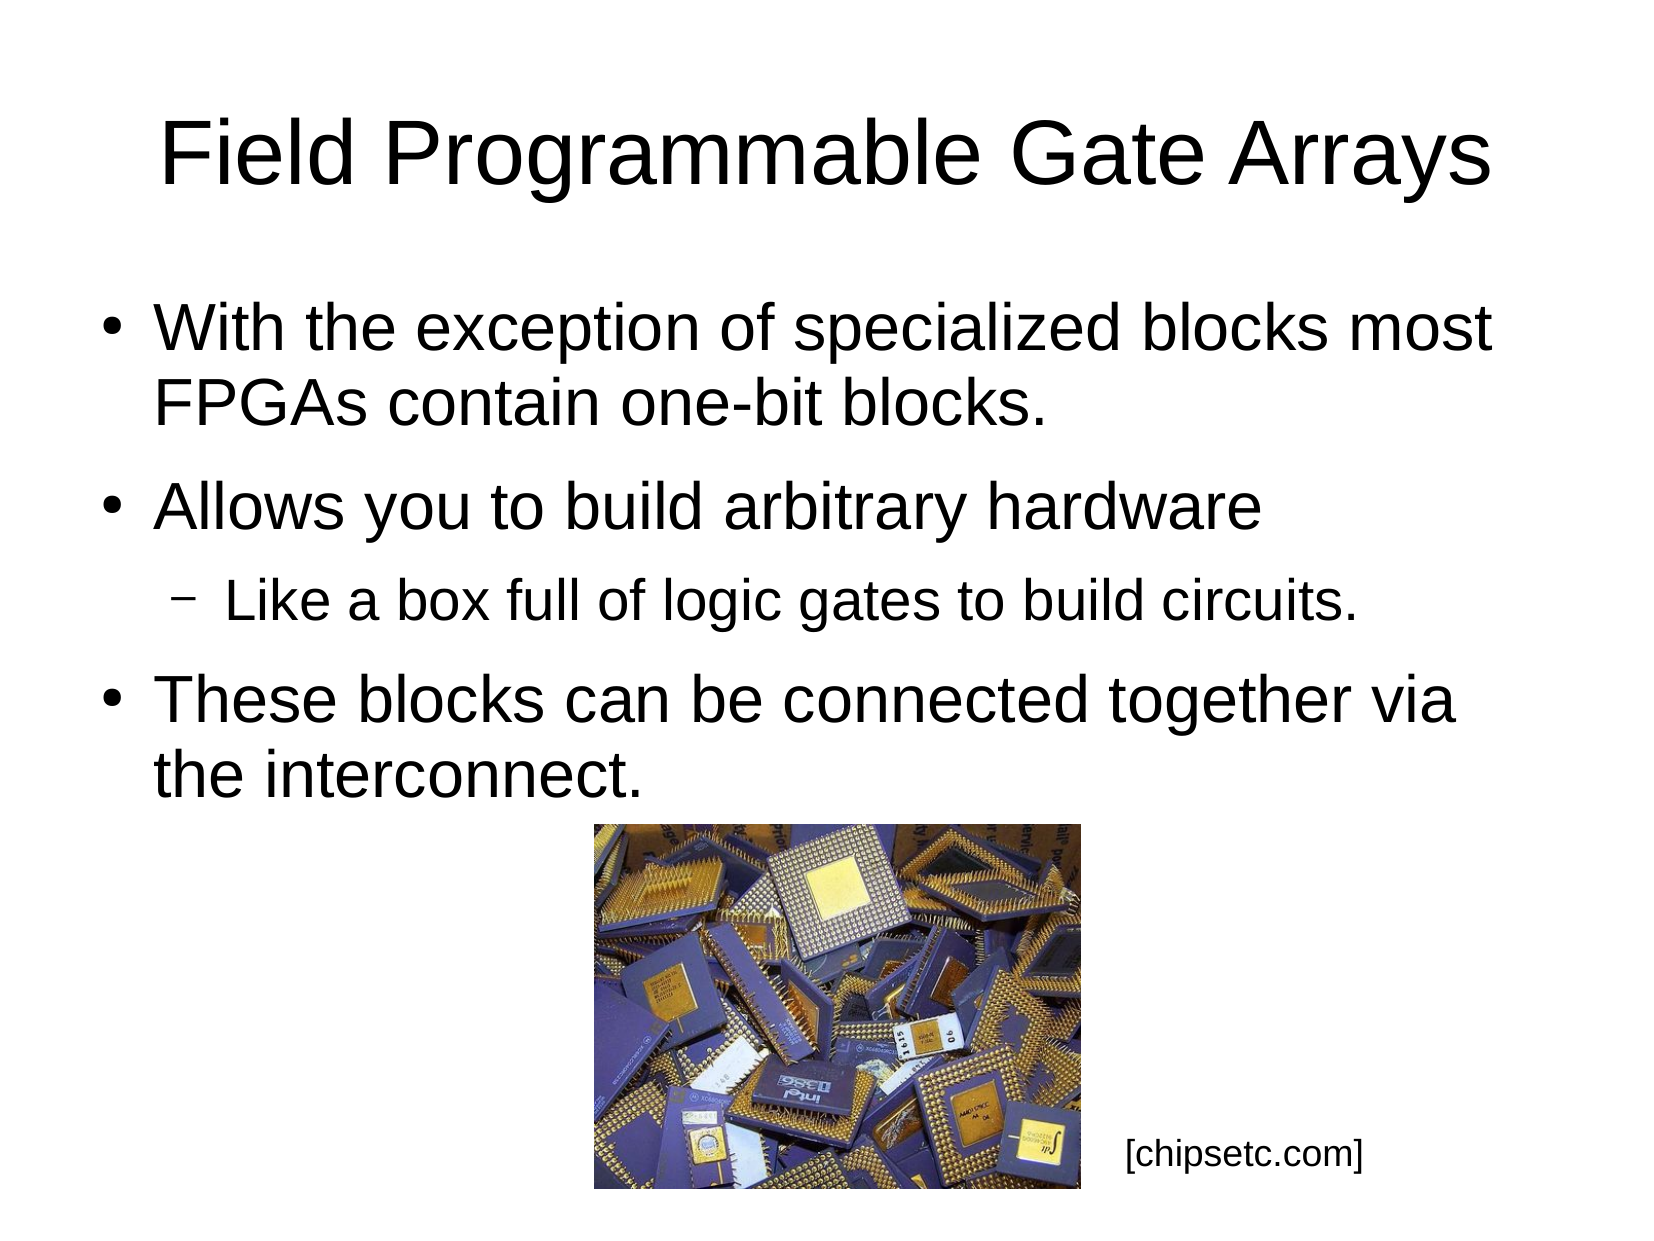

# Field Programmable Gate Arrays
With the exception of specialized blocks most FPGAs contain one-bit blocks.
Allows you to build arbitrary hardware
Like a box full of logic gates to build circuits.
These blocks can be connected together via the interconnect.
[chipsetc.com]